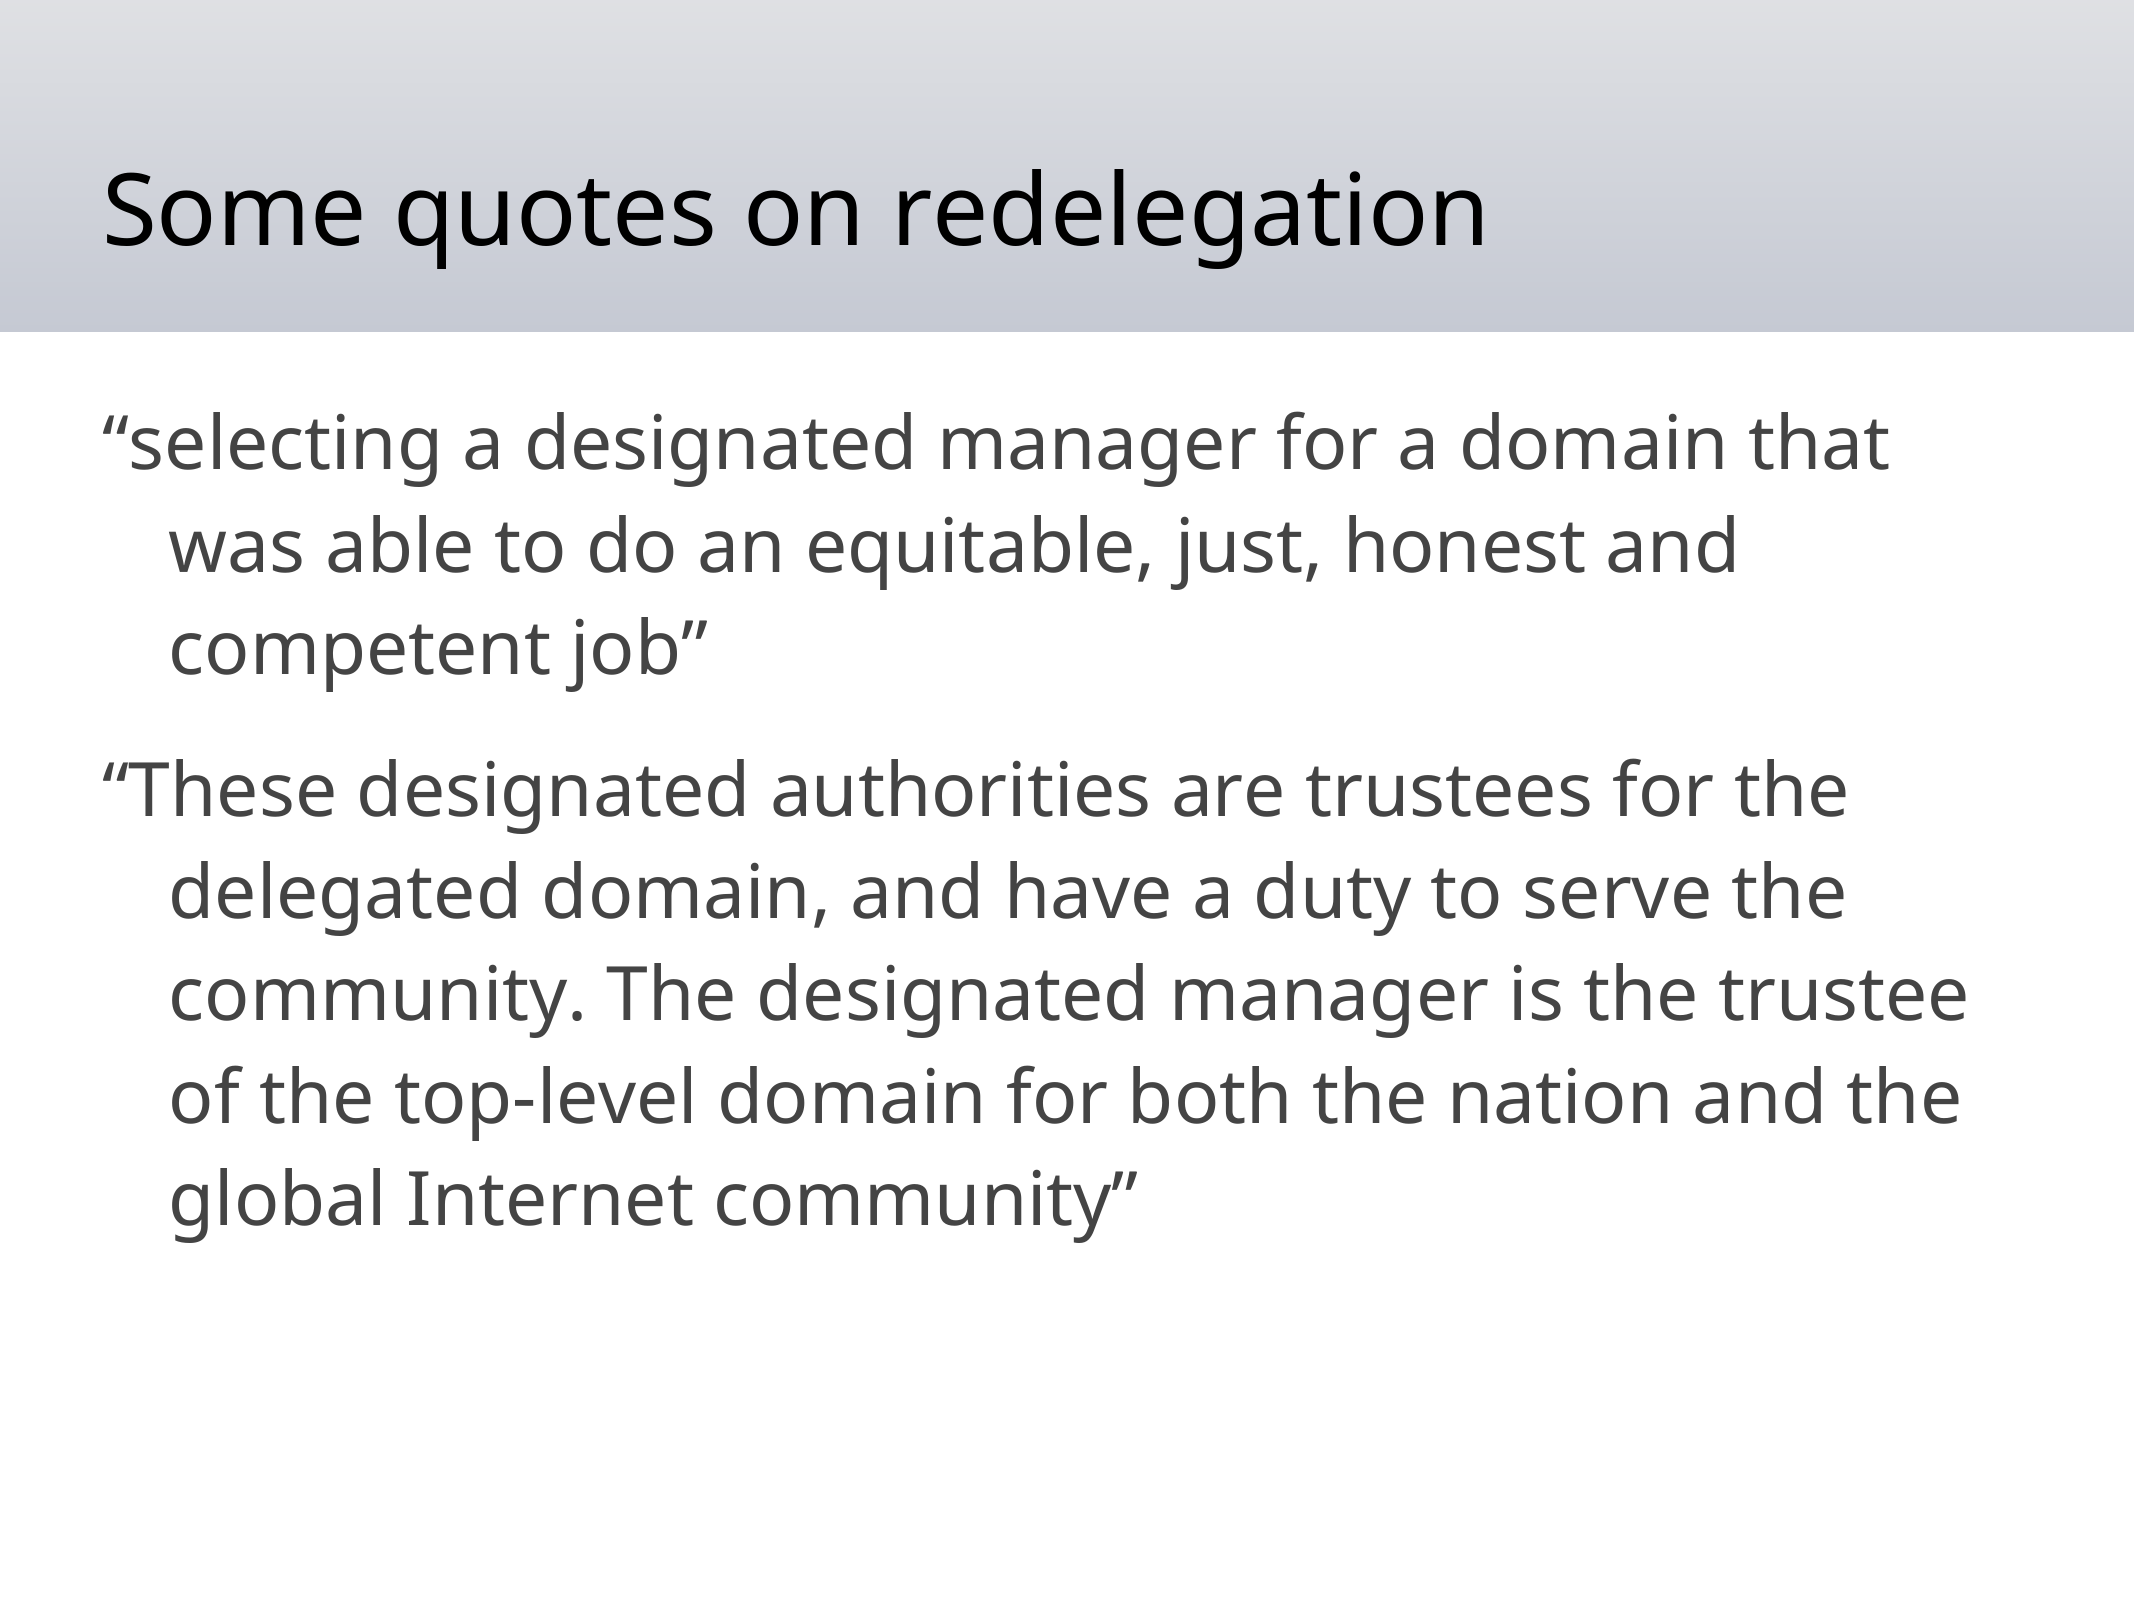

# Some quotes on redelegation
“selecting a designated manager for a domain that was able to do an equitable, just, honest and competent job”
“These designated authorities are trustees for the delegated domain, and have a duty to serve the community. The designated manager is the trustee of the top-level domain for both the nation and the global Internet community”